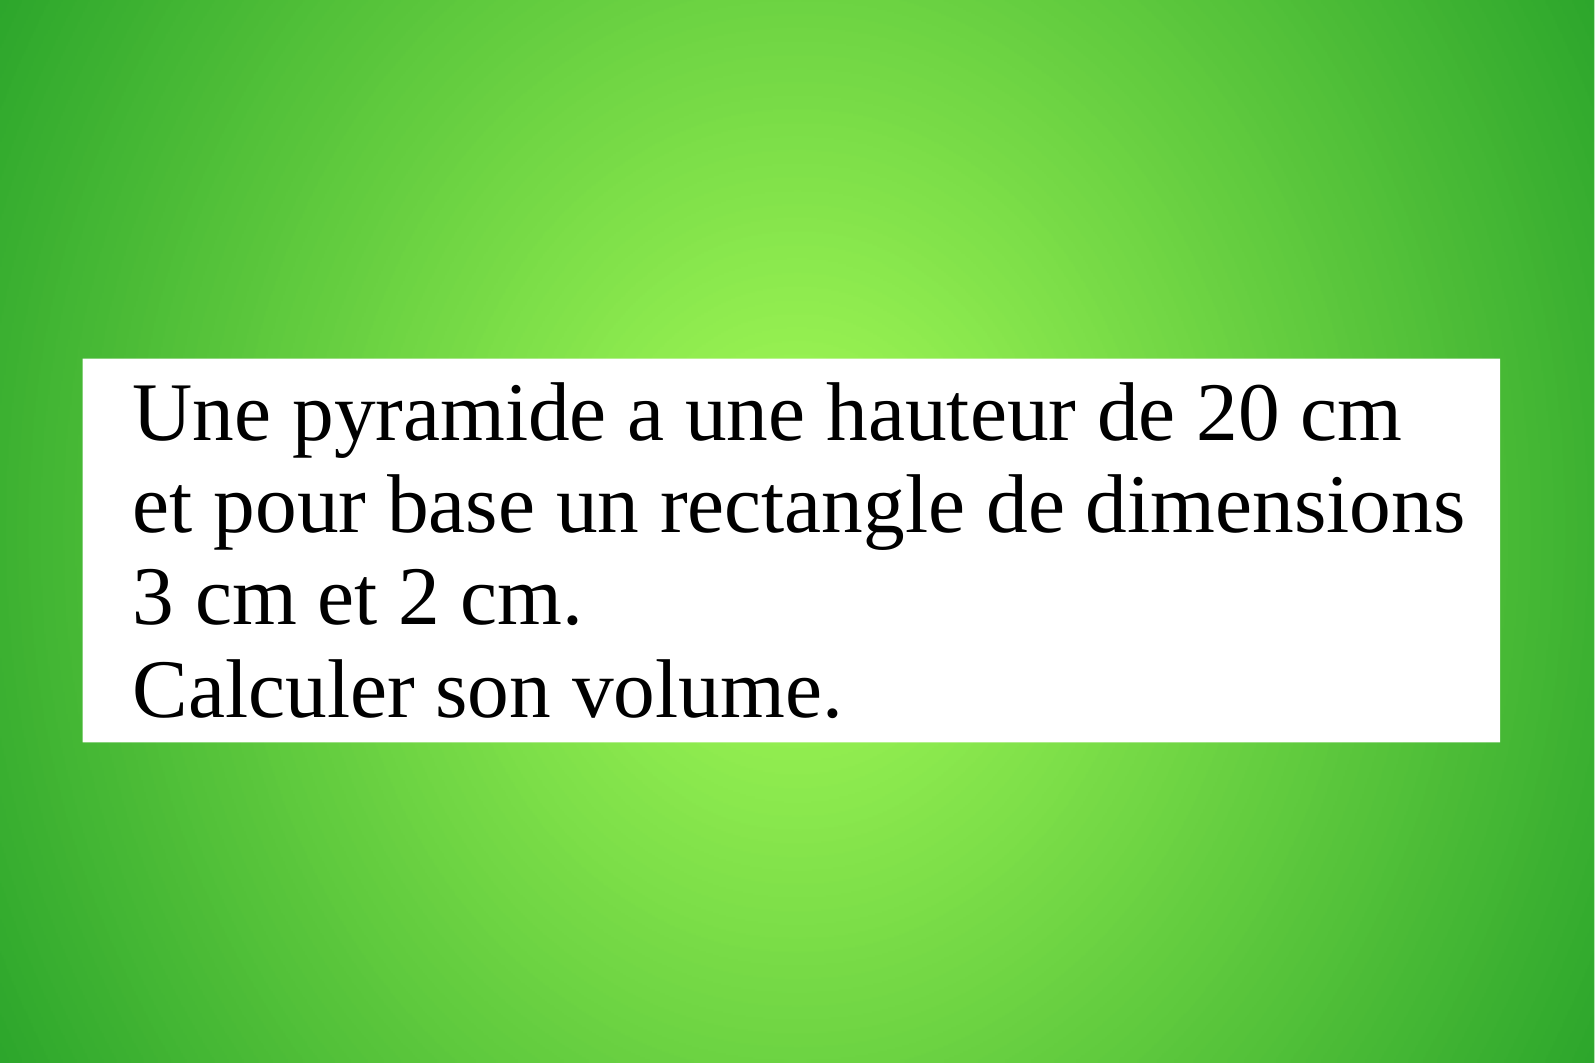

Une pyramide a une hauteur de 20 cm
et pour base un rectangle de dimensions
3 cm et 2 cm.
Calculer son volume.